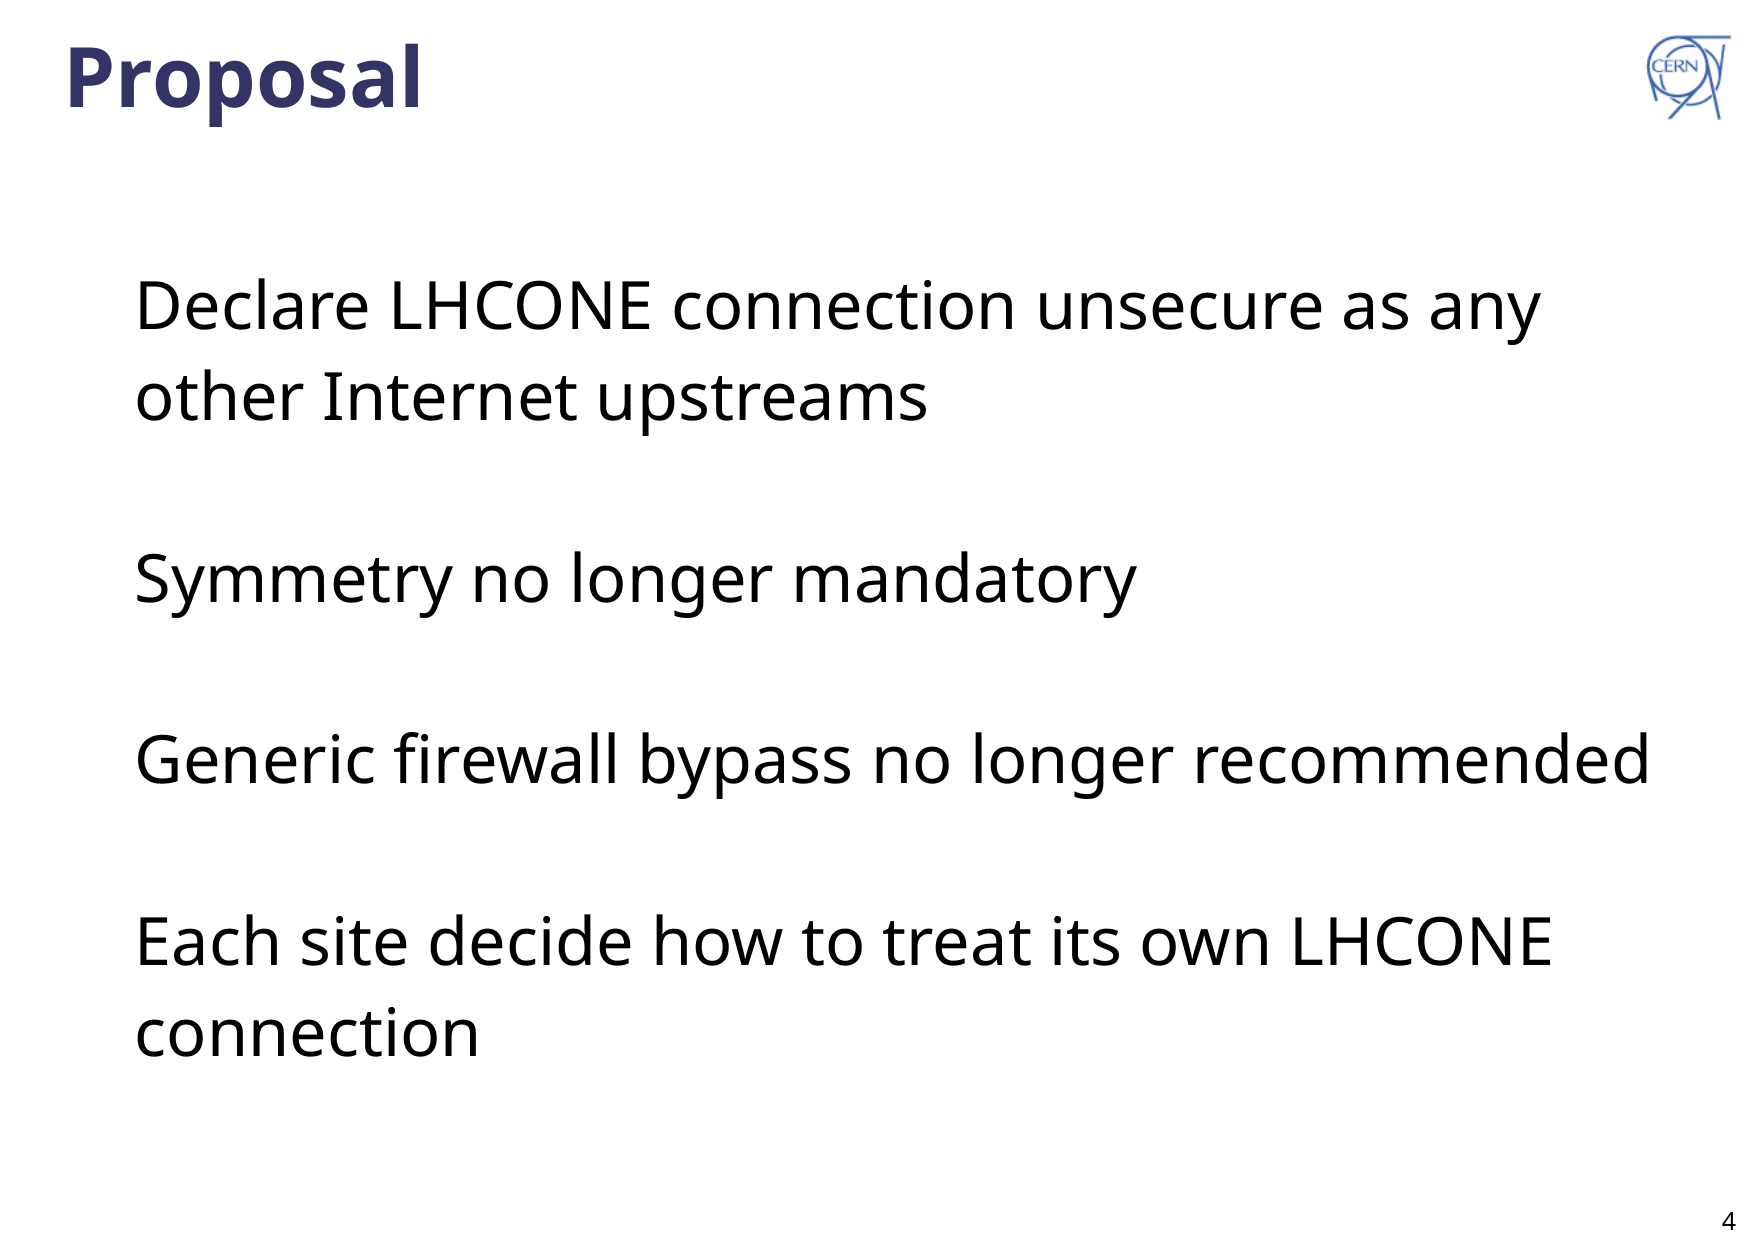

# Proposal
Declare LHCONE connection unsecure as any other Internet upstreams
Symmetry no longer mandatory
Generic firewall bypass no longer recommended
Each site decide how to treat its own LHCONE connection
4